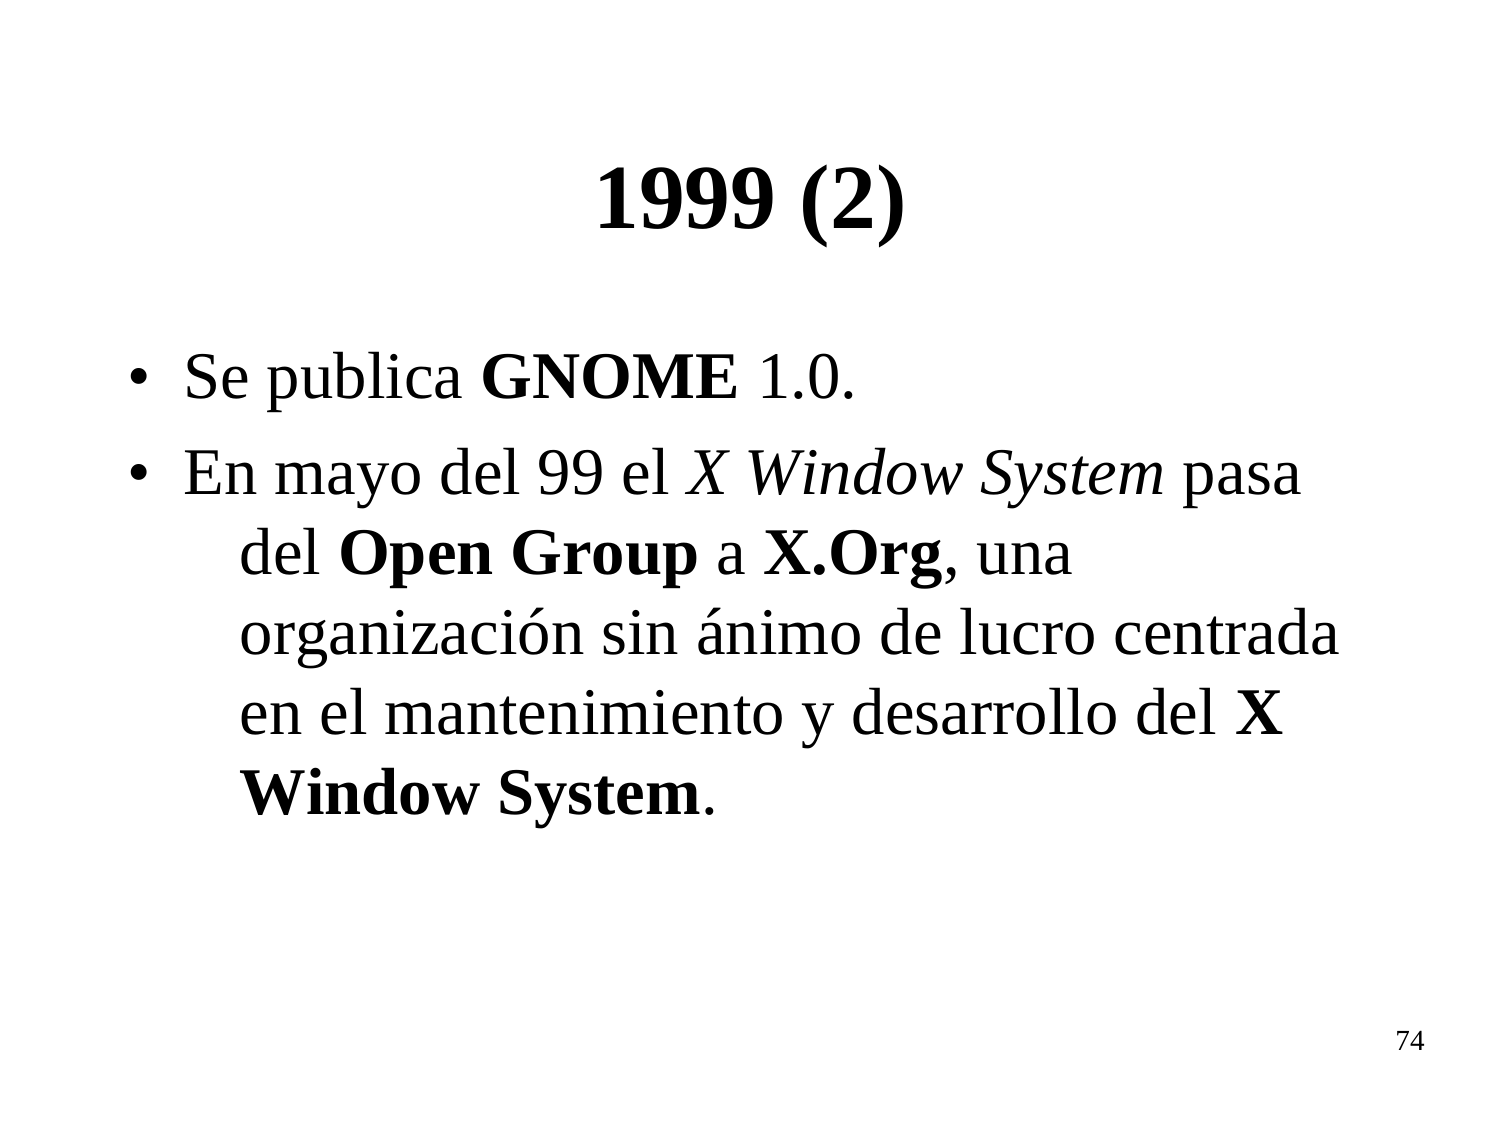

# 1999 (2)
Se publica GNOME 1.0.
En mayo del 99 el X Window System pasa del Open Group a X.Org, una organización sin ánimo de lucro centrada en el mantenimiento y desarrollo del X Window System.
74